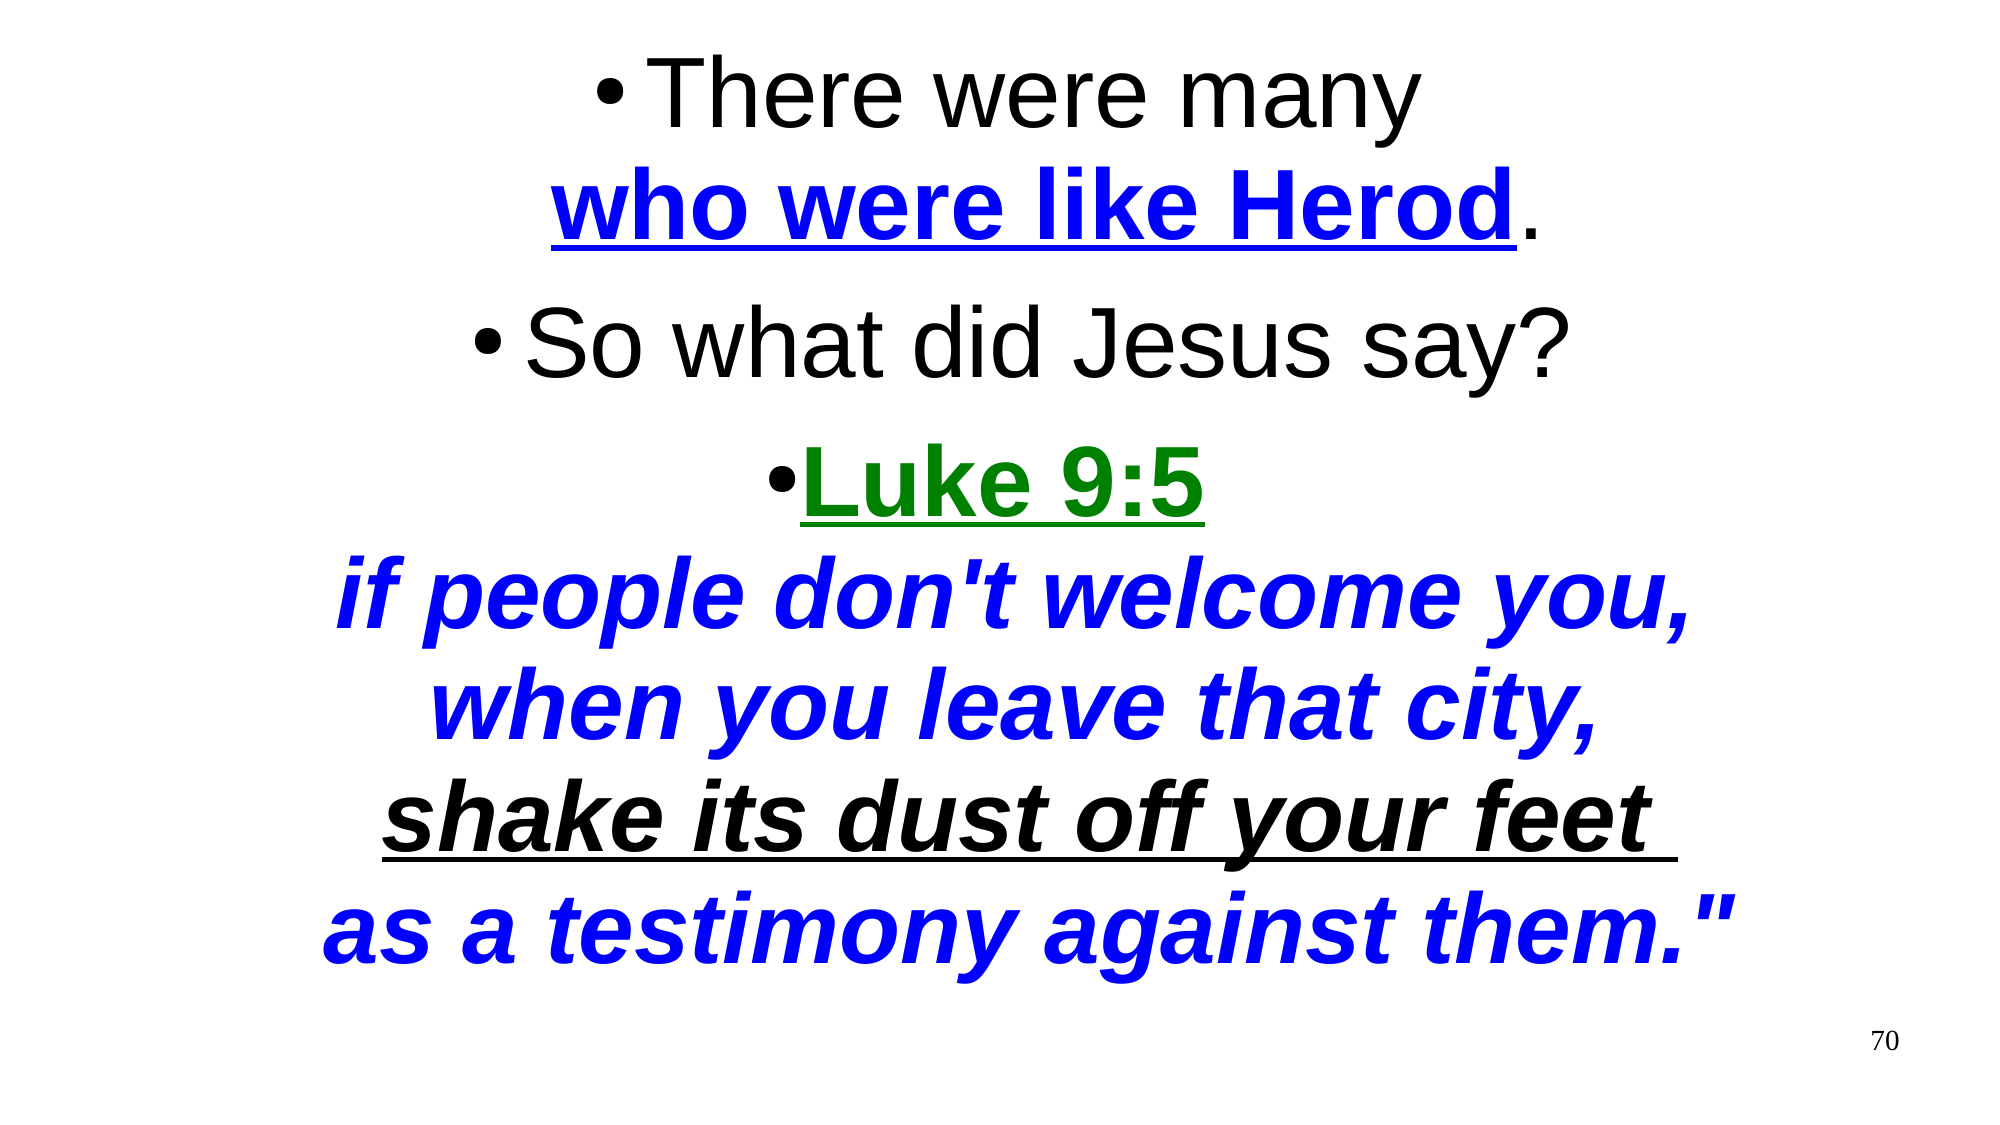

# There were many who were like Herod.
So what did Jesus say?
Luke 9:5 
if people don't welcome you,
when you leave that city,
shake its dust off your feet
as a testimony against them."
70